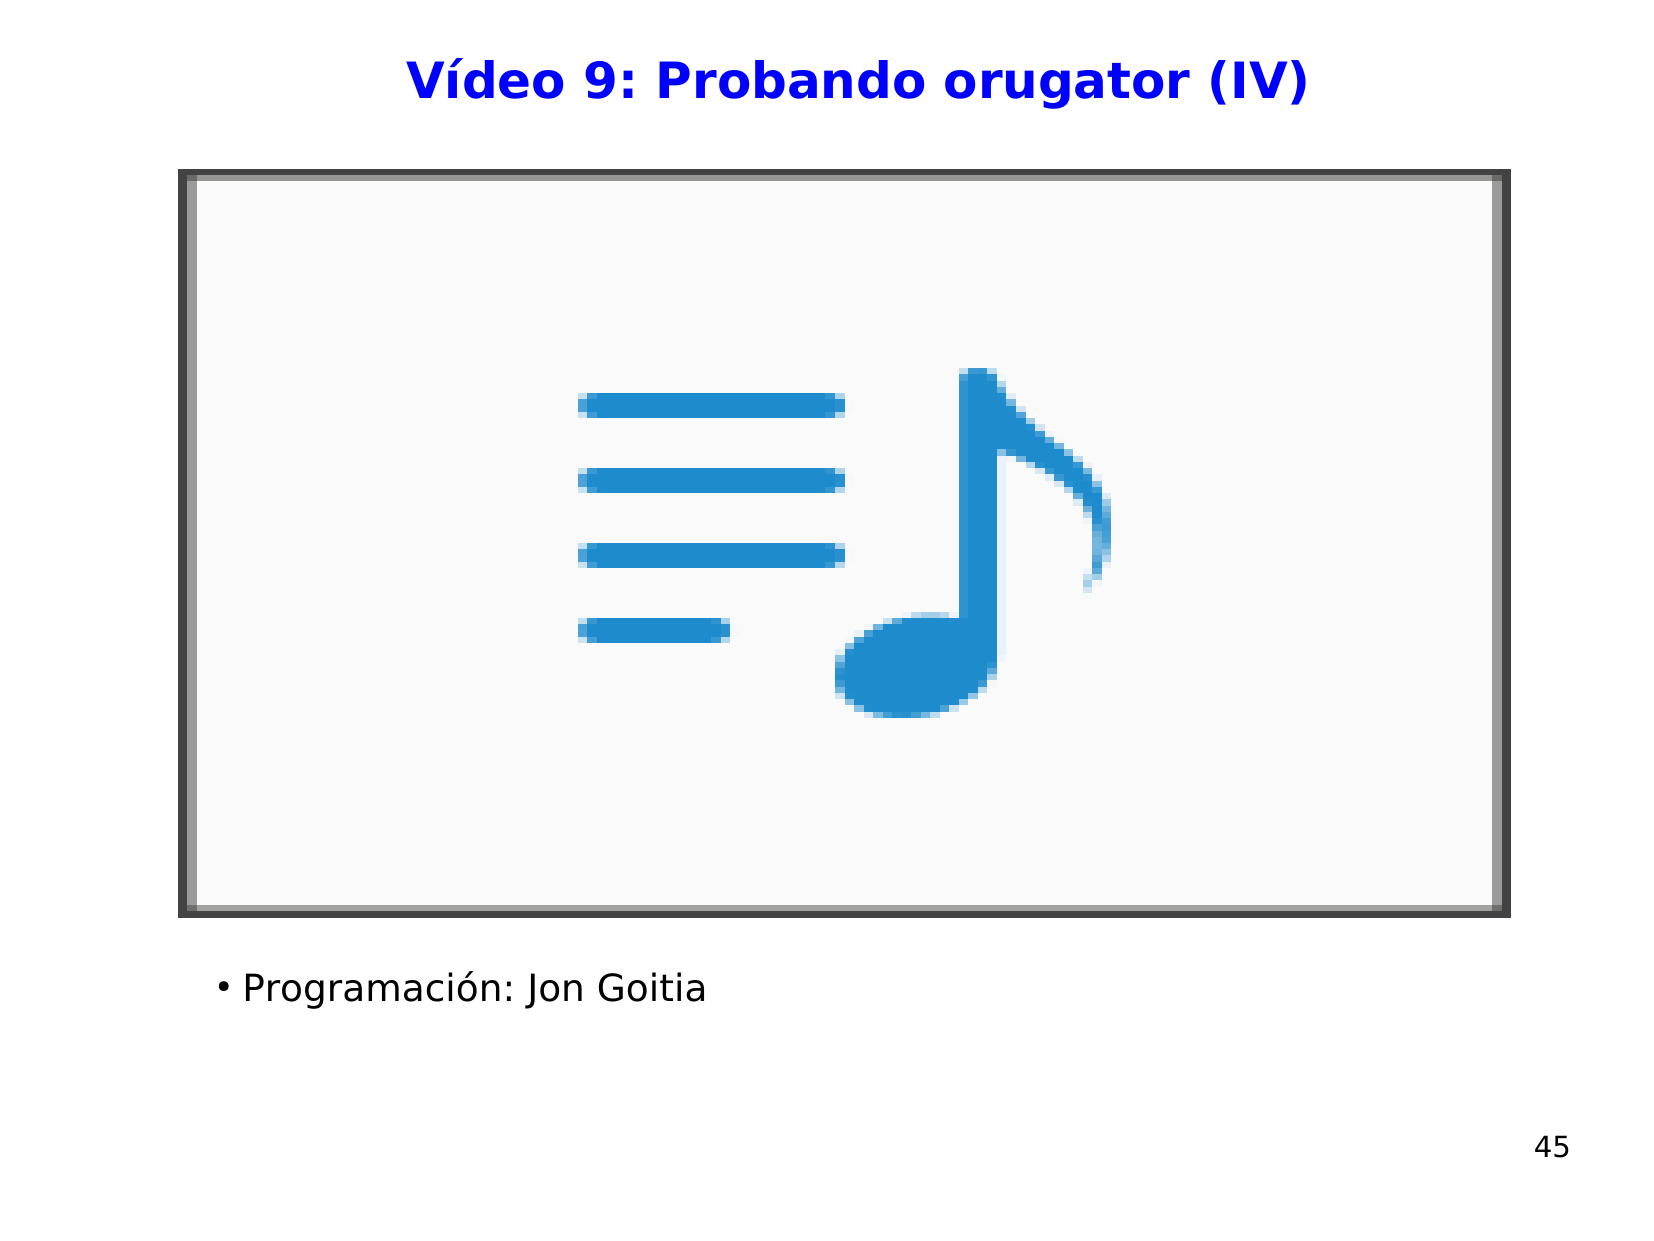

Vídeo 9: Probando orugator (IV)
 Programación: Jon Goitia
45